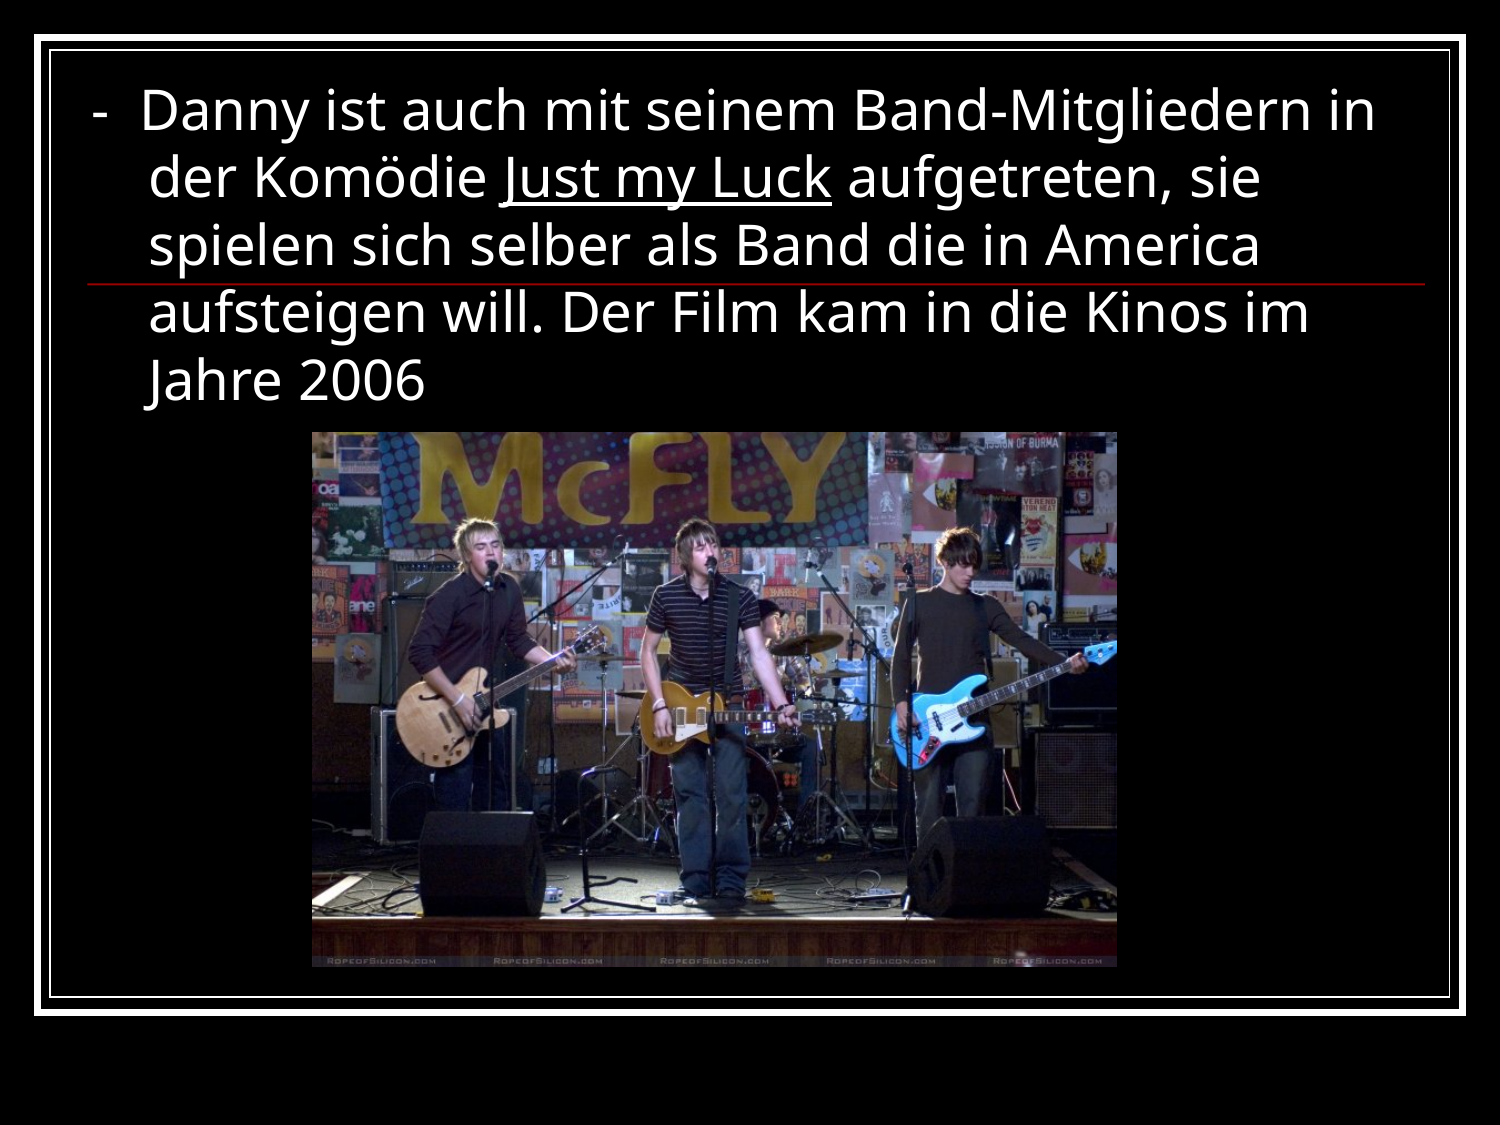

# - Danny ist auch mit seinem Band-Mitgliedern in der Komödie Just my Luck aufgetreten, sie spielen sich selber als Band die in America aufsteigen will. Der Film kam in die Kinos im Jahre 2006